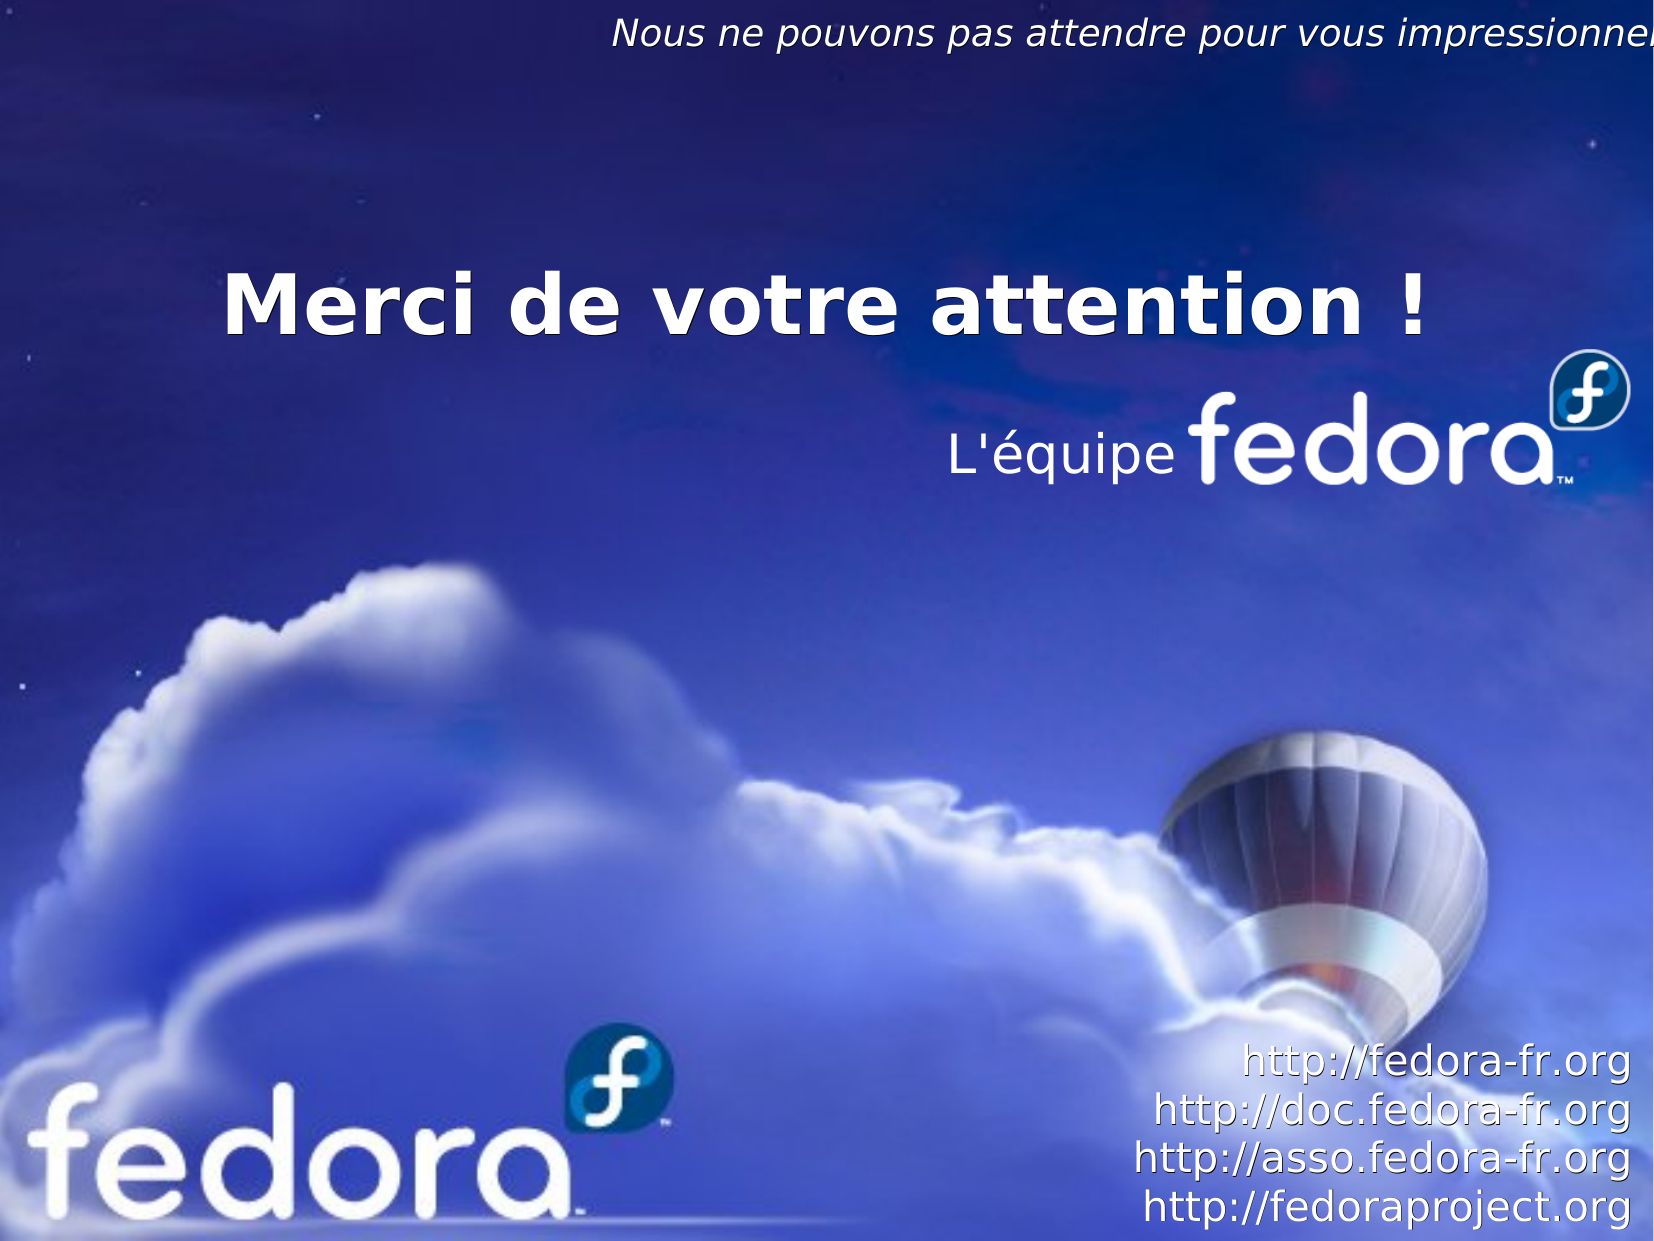

Nous ne pouvons pas attendre pour vous impressionner
Merci de votre attention !
L'équipe
http://fedora-fr.org
http://doc.fedora-fr.org
http://asso.fedora-fr.org
http://fedoraproject.org